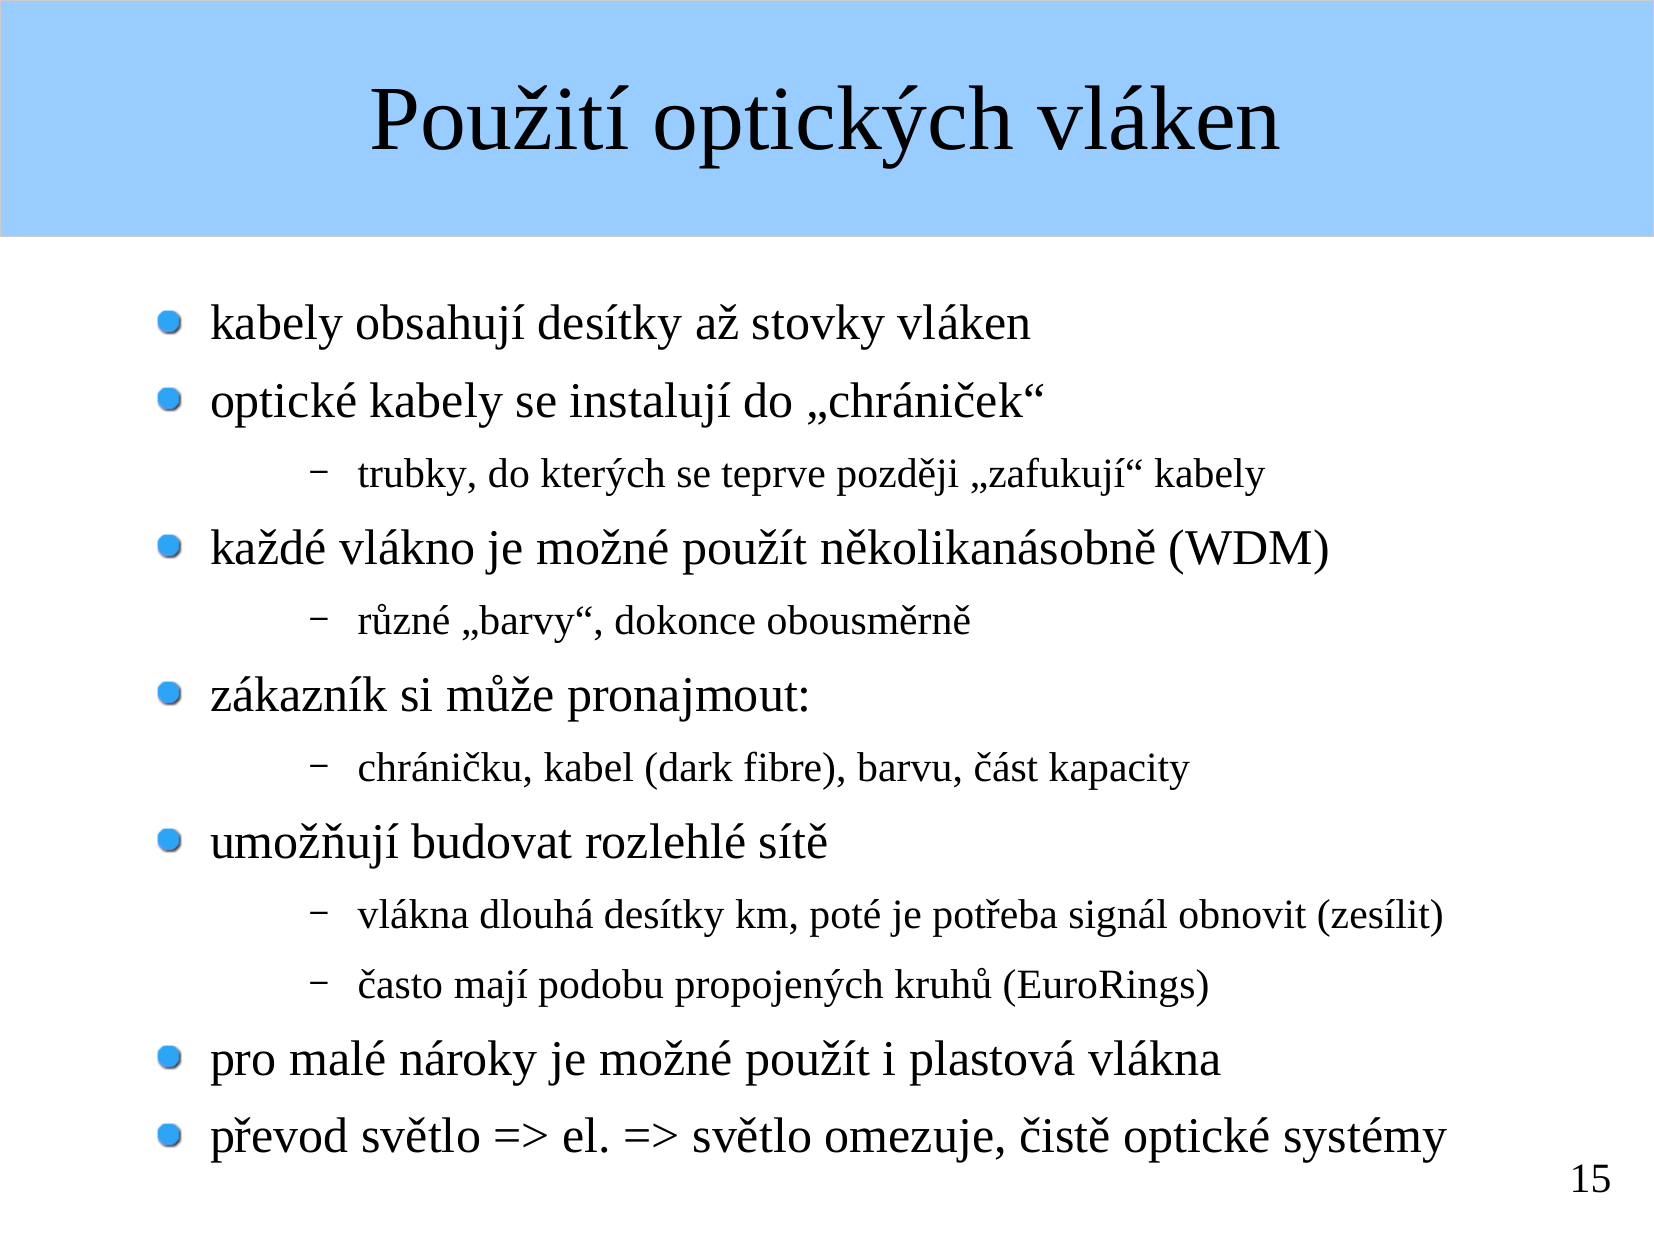

# Použití optických vláken
kabely obsahují desítky až stovky vláken
optické kabely se instalují do „chrániček“
trubky, do kterých se teprve později „zafukují“ kabely
každé vlákno je možné použít několikanásobně (WDM)
různé „barvy“, dokonce obousměrně
zákazník si může pronajmout:
chráničku, kabel (dark fibre), barvu, část kapacity
umožňují budovat rozlehlé sítě
vlákna dlouhá desítky km, poté je potřeba signál obnovit (zesílit)
často mají podobu propojených kruhů (EuroRings)
pro malé nároky je možné použít i plastová vlákna
převod světlo => el. => světlo omezuje, čistě optické systémy